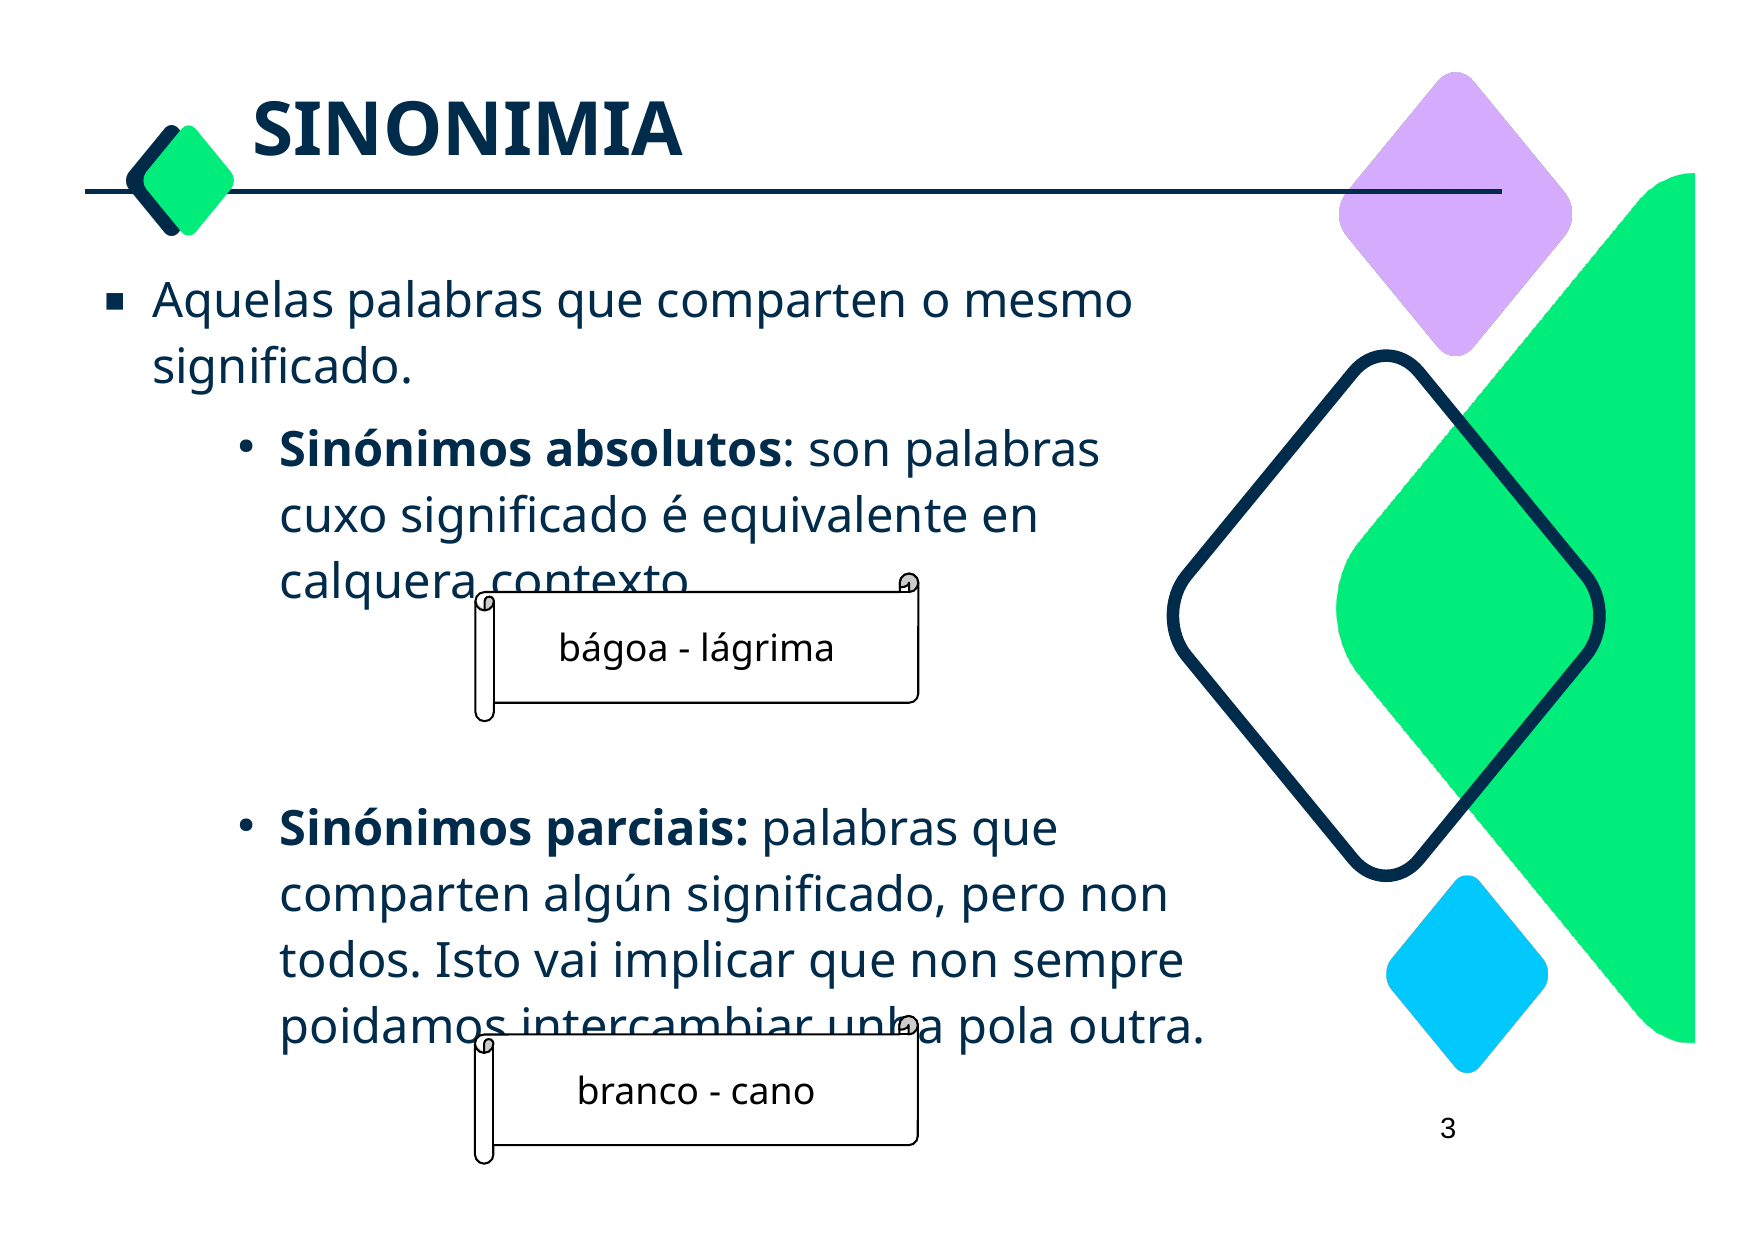

# SINONIMIA
Aquelas palabras que comparten o mesmo significado.
Sinónimos absolutos: son palabras cuxo significado é equivalente en calquera contexto.
Sinónimos parciais: palabras que comparten algún significado, pero non todos. Isto vai implicar que non sempre poidamos intercambiar unha pola outra.
bágoa - lágrima
branco - cano